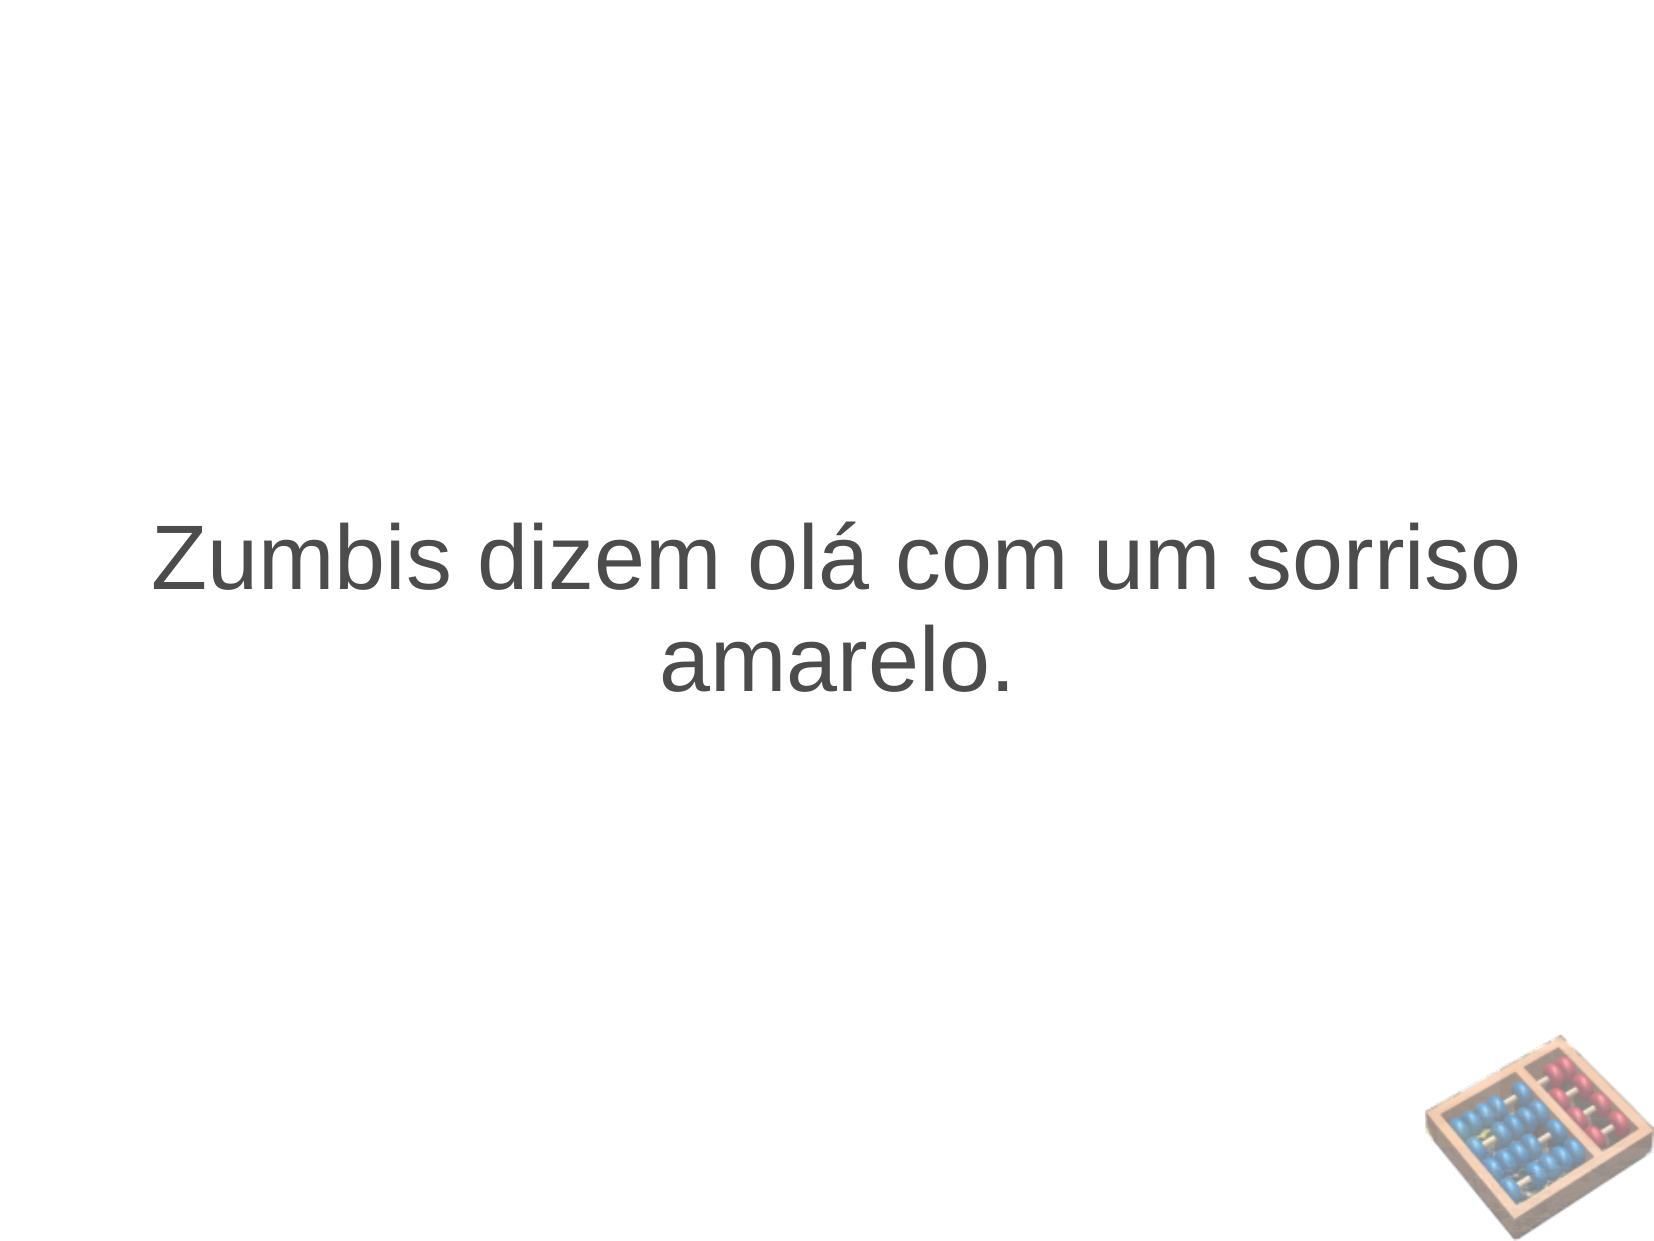

# Zumbis dizem olá com um sorriso amarelo.